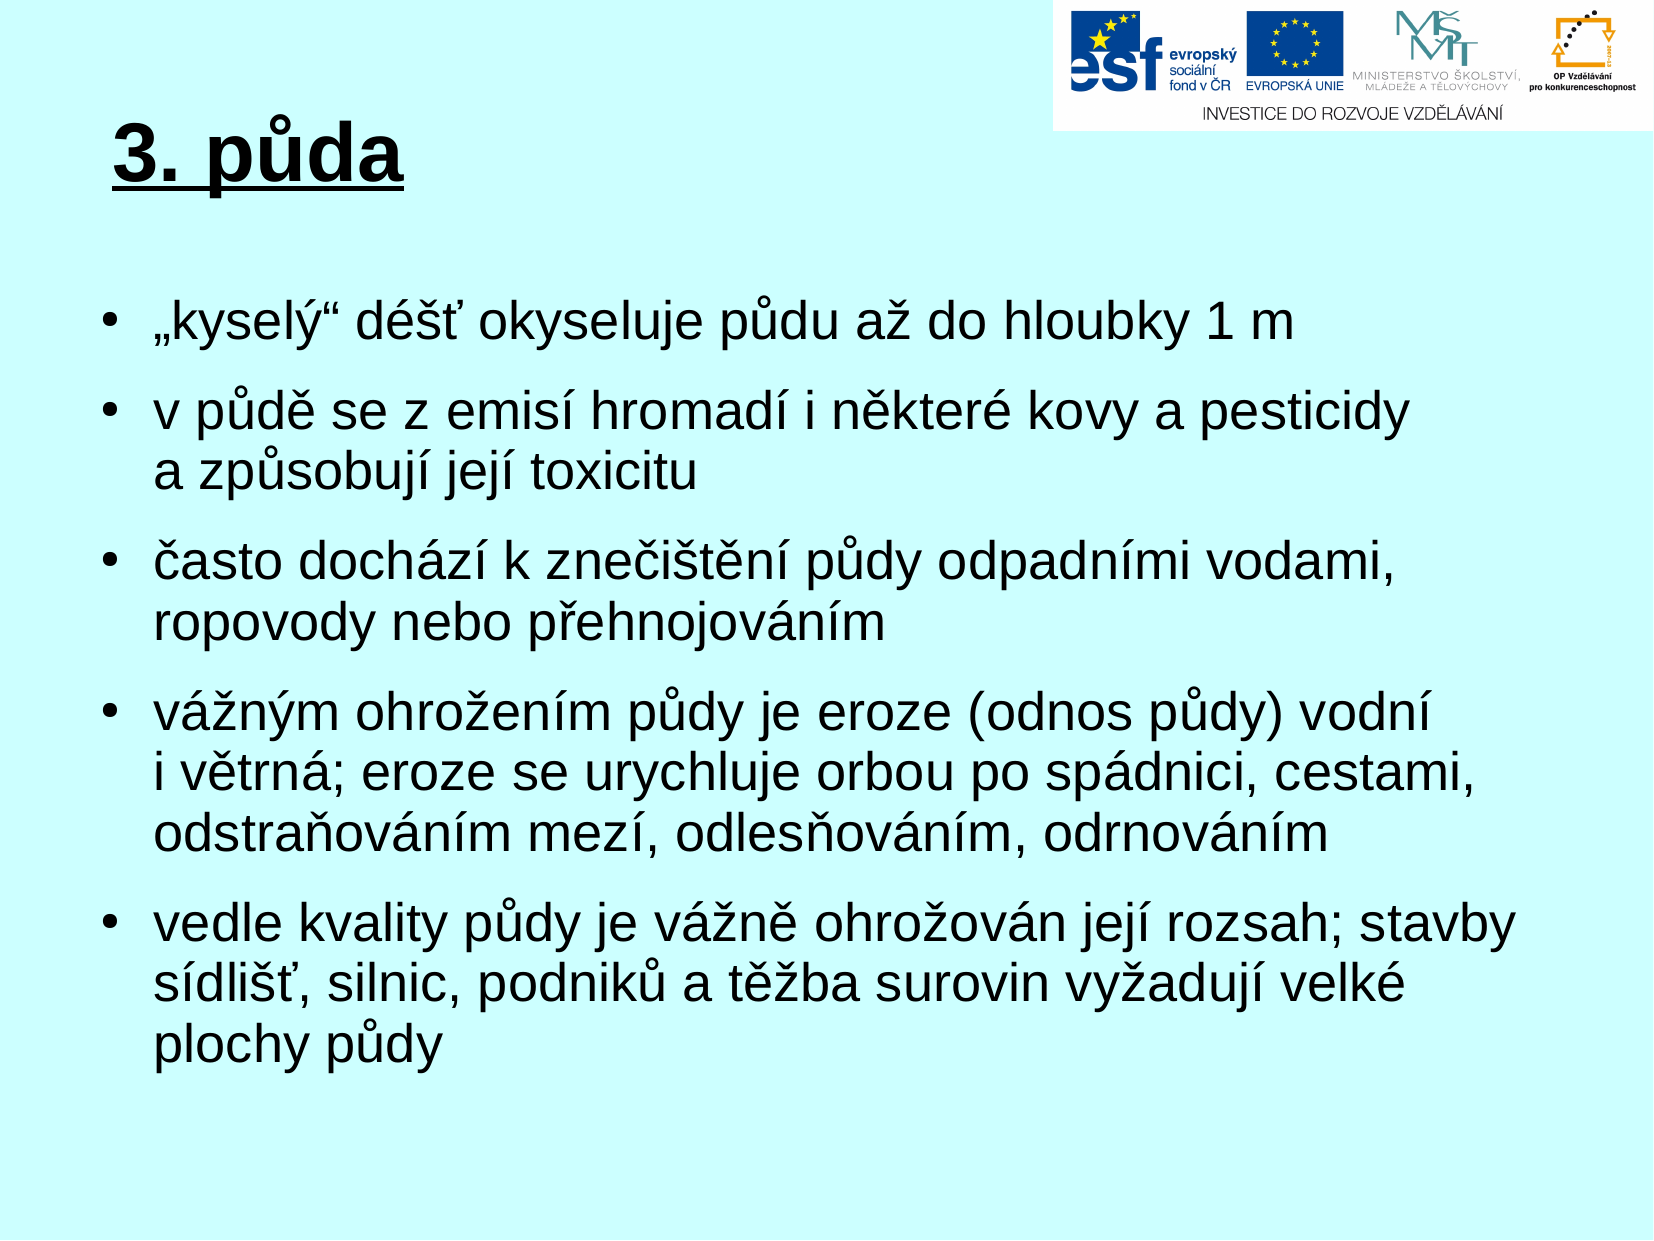

# 3. půda
„kyselý“ déšť okyseluje půdu až do hloubky 1 m
v půdě se z emisí hromadí i některé kovy a pesticidy a způsobují její toxicitu
často dochází k znečištění půdy odpadními vodami, ropovody nebo přehnojováním
vážným ohrožením půdy je eroze (odnos půdy) vodní i větrná; eroze se urychluje orbou po spádnici, cestami, odstraňováním mezí, odlesňováním, odrnováním
vedle kvality půdy je vážně ohrožován její rozsah; stavby sídlišť, silnic, podniků a těžba surovin vyžadují velké plochy půdy